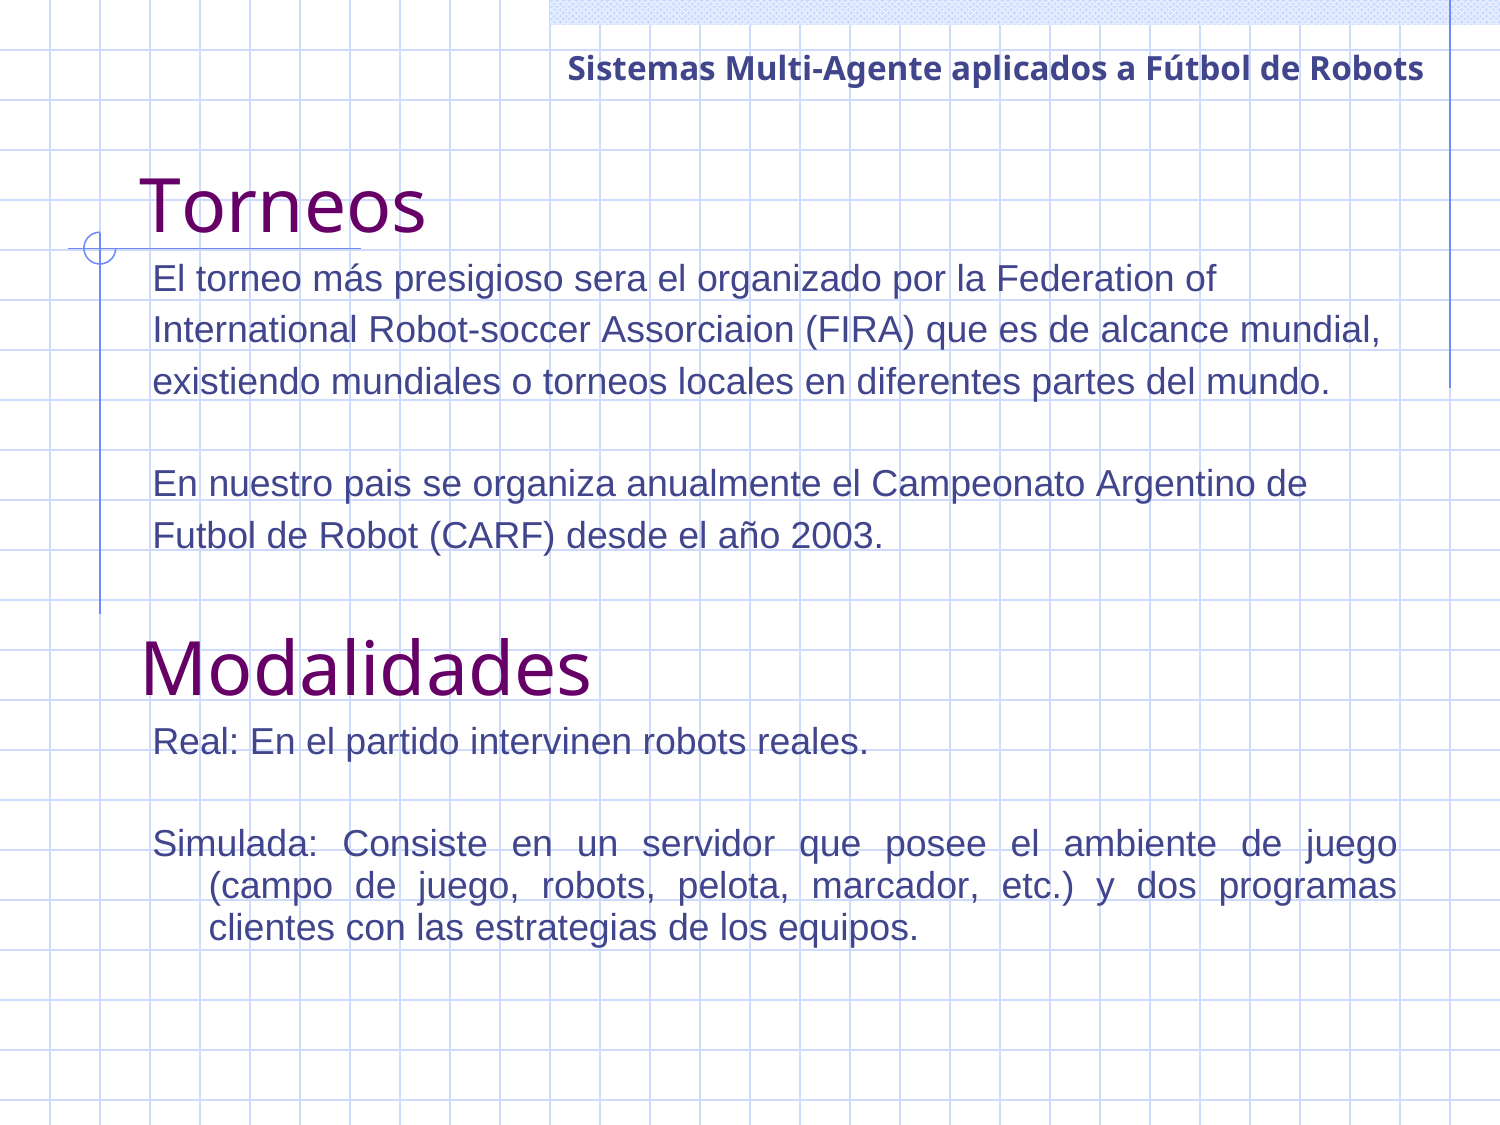

Sistemas Multi-Agente aplicados a Fútbol de Robots
Torneos
El torneo más presigioso sera el organizado por la Federation of
International Robot-soccer Assorciaion (FIRA) que es de alcance mundial,
existiendo mundiales o torneos locales en diferentes partes del mundo.
En nuestro pais se organiza anualmente el Campeonato Argentino de
Futbol de Robot (CARF) desde el año 2003.
# Modalidades
Real: En el partido intervinen robots reales.
Simulada: Consiste en un servidor que posee el ambiente de juego (campo de juego, robots, pelota, marcador, etc.) y dos programas clientes con las estrategias de los equipos.